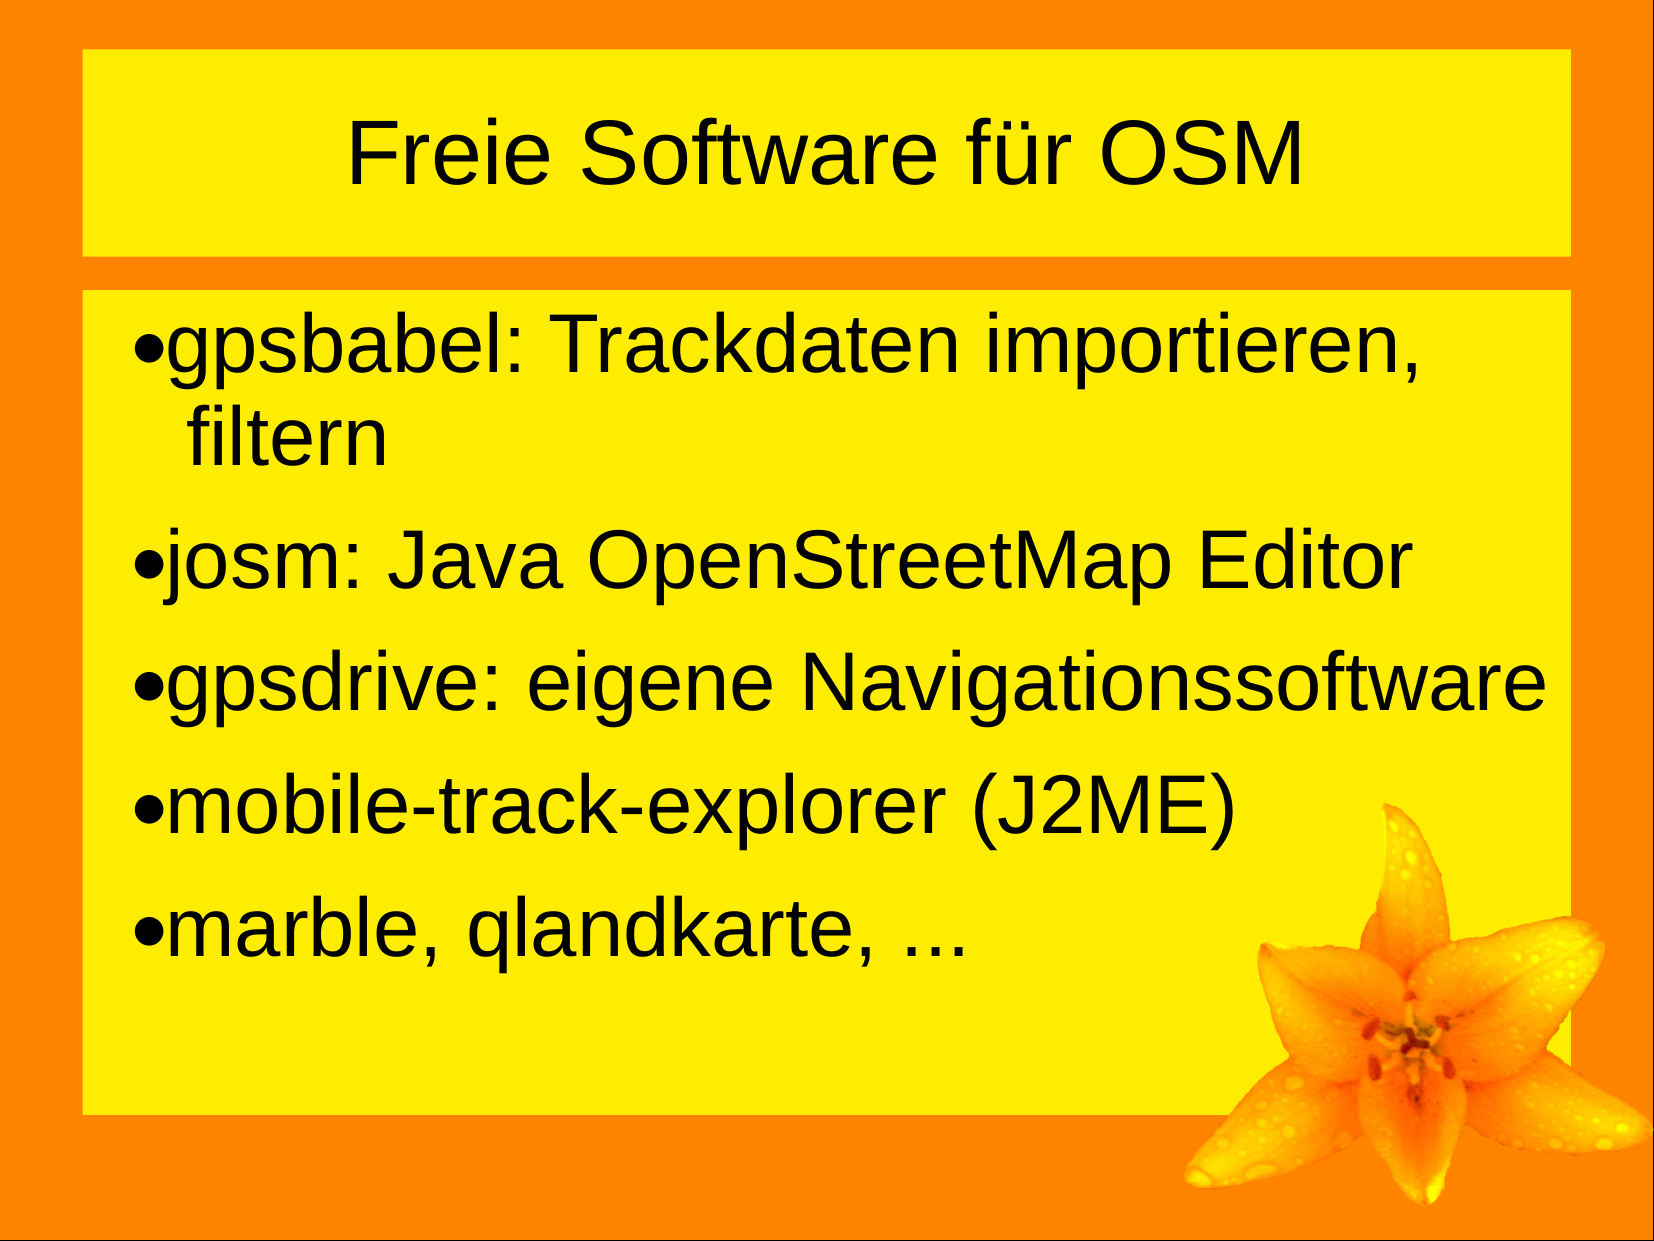

Freie Software für OSM
gpsbabel: Trackdaten importieren,
filtern
josm: Java OpenStreetMap Editor
gpsdrive: eigene Navigationssoftware
mobile-track-explorer (J2ME)
marble, qlandkarte, ...